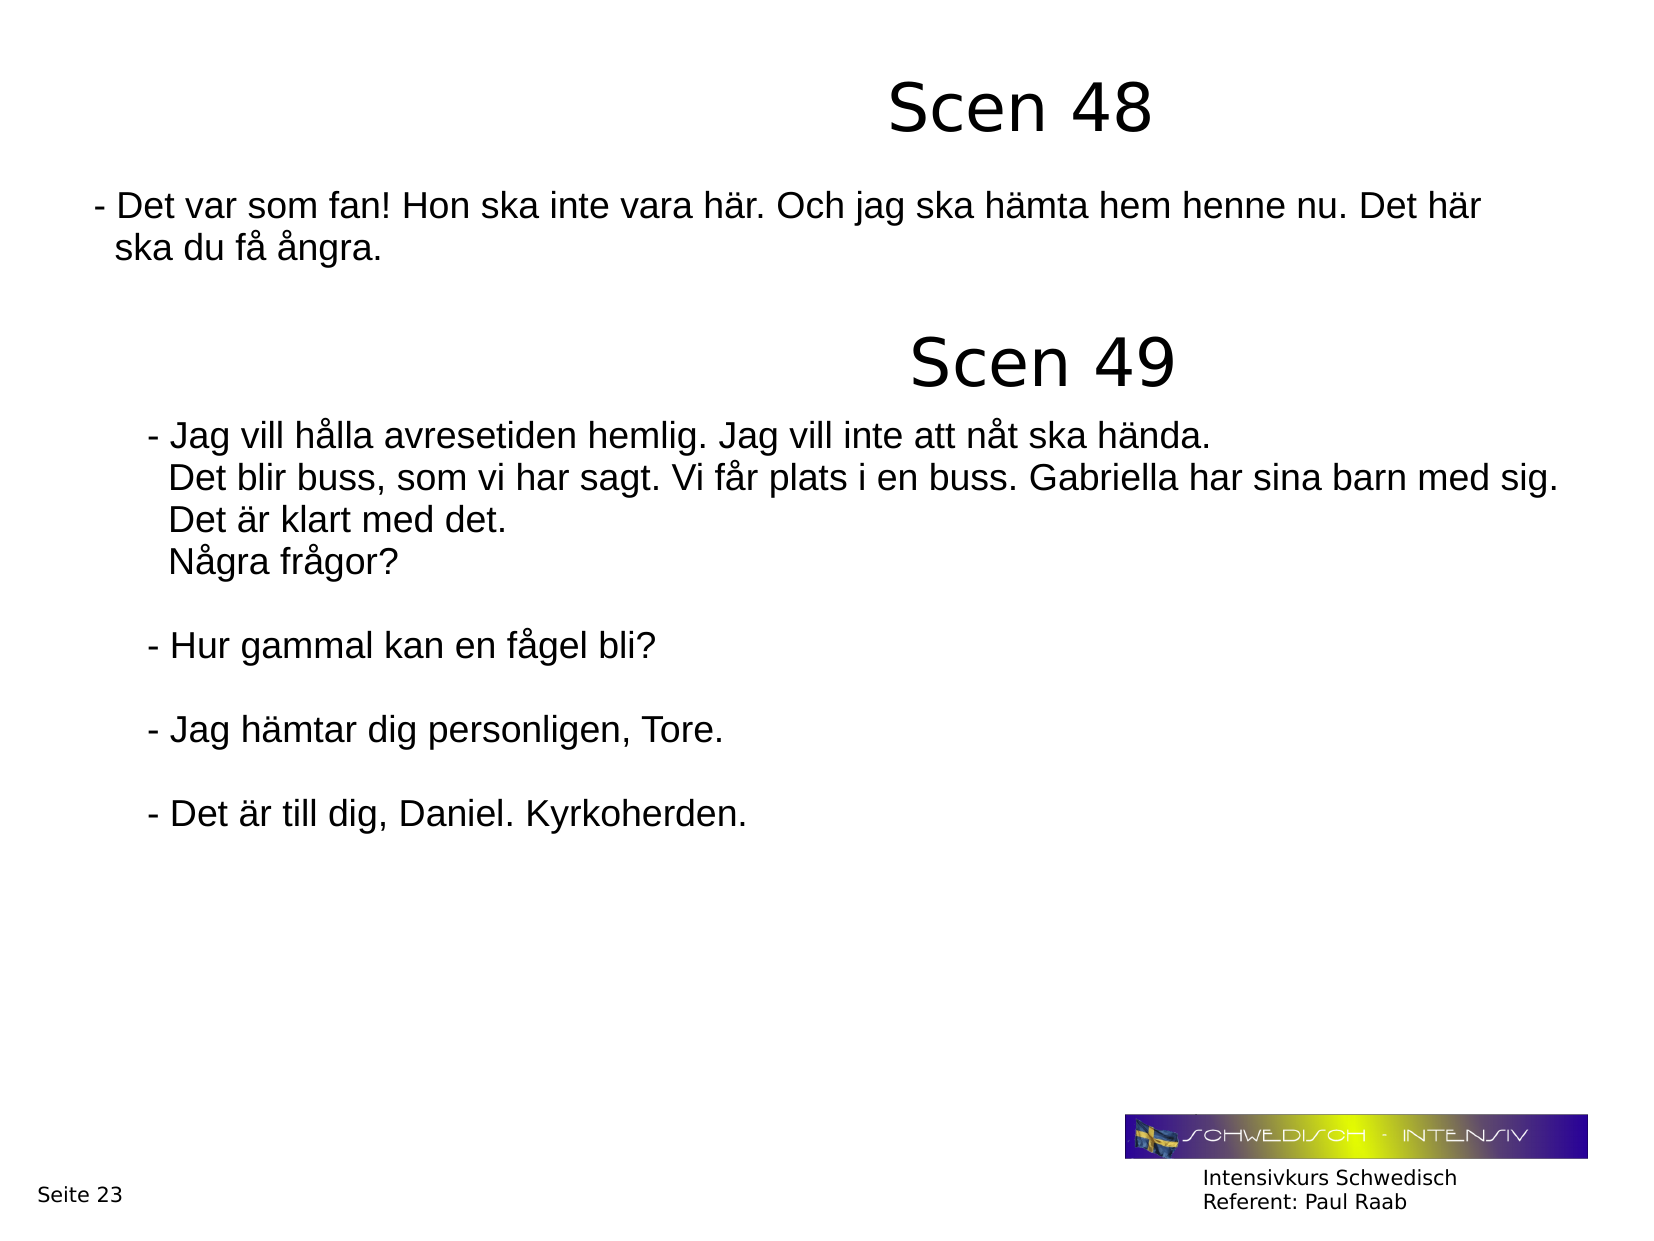

Scen 48
- Det var som fan! Hon ska inte vara här. Och jag ska hämta hem henne nu. Det här
 ska du få ångra.
 Scen 49
- Jag vill hålla avresetiden hemlig. Jag vill inte att nåt ska hända.
 Det blir buss, som vi har sagt. Vi får plats i en buss. Gabriella har sina barn med sig.
 Det är klart med det.
 Några frågor?
- Hur gammal kan en fågel bli?
- Jag hämtar dig personligen, Tore.
- Det är till dig, Daniel. Kyrkoherden.